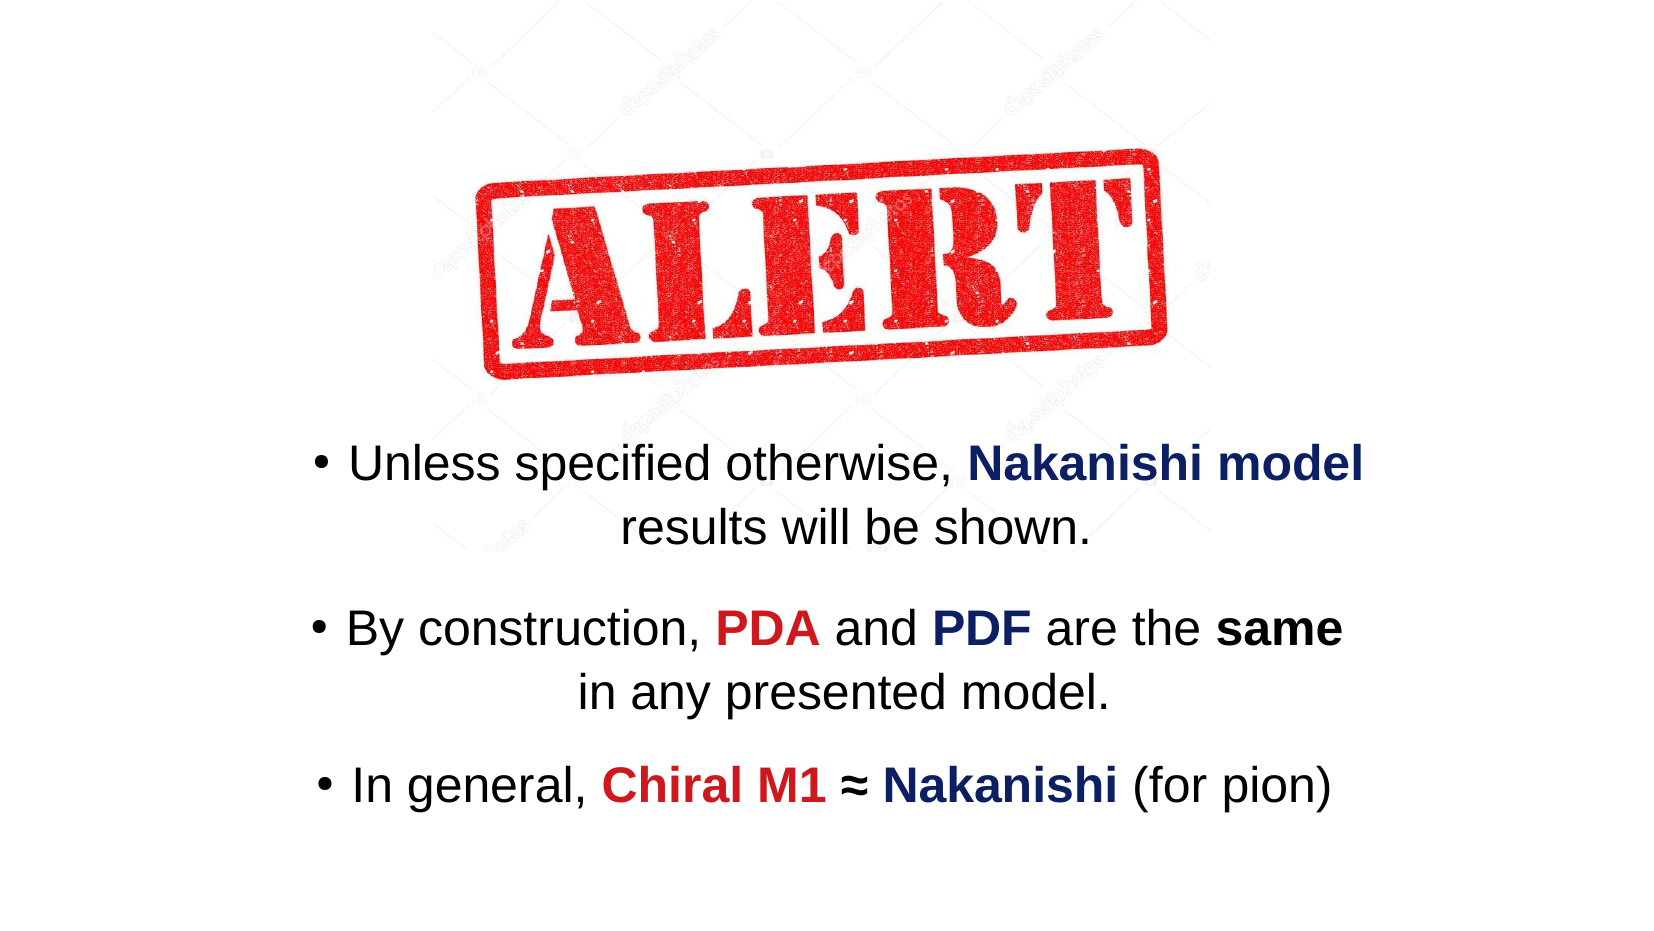

Unless specified otherwise, Nakanishi model results will be shown.
By construction, PDA and PDF are the same in any presented model.
In general, Chiral M1 ≈ Nakanishi (for pion)